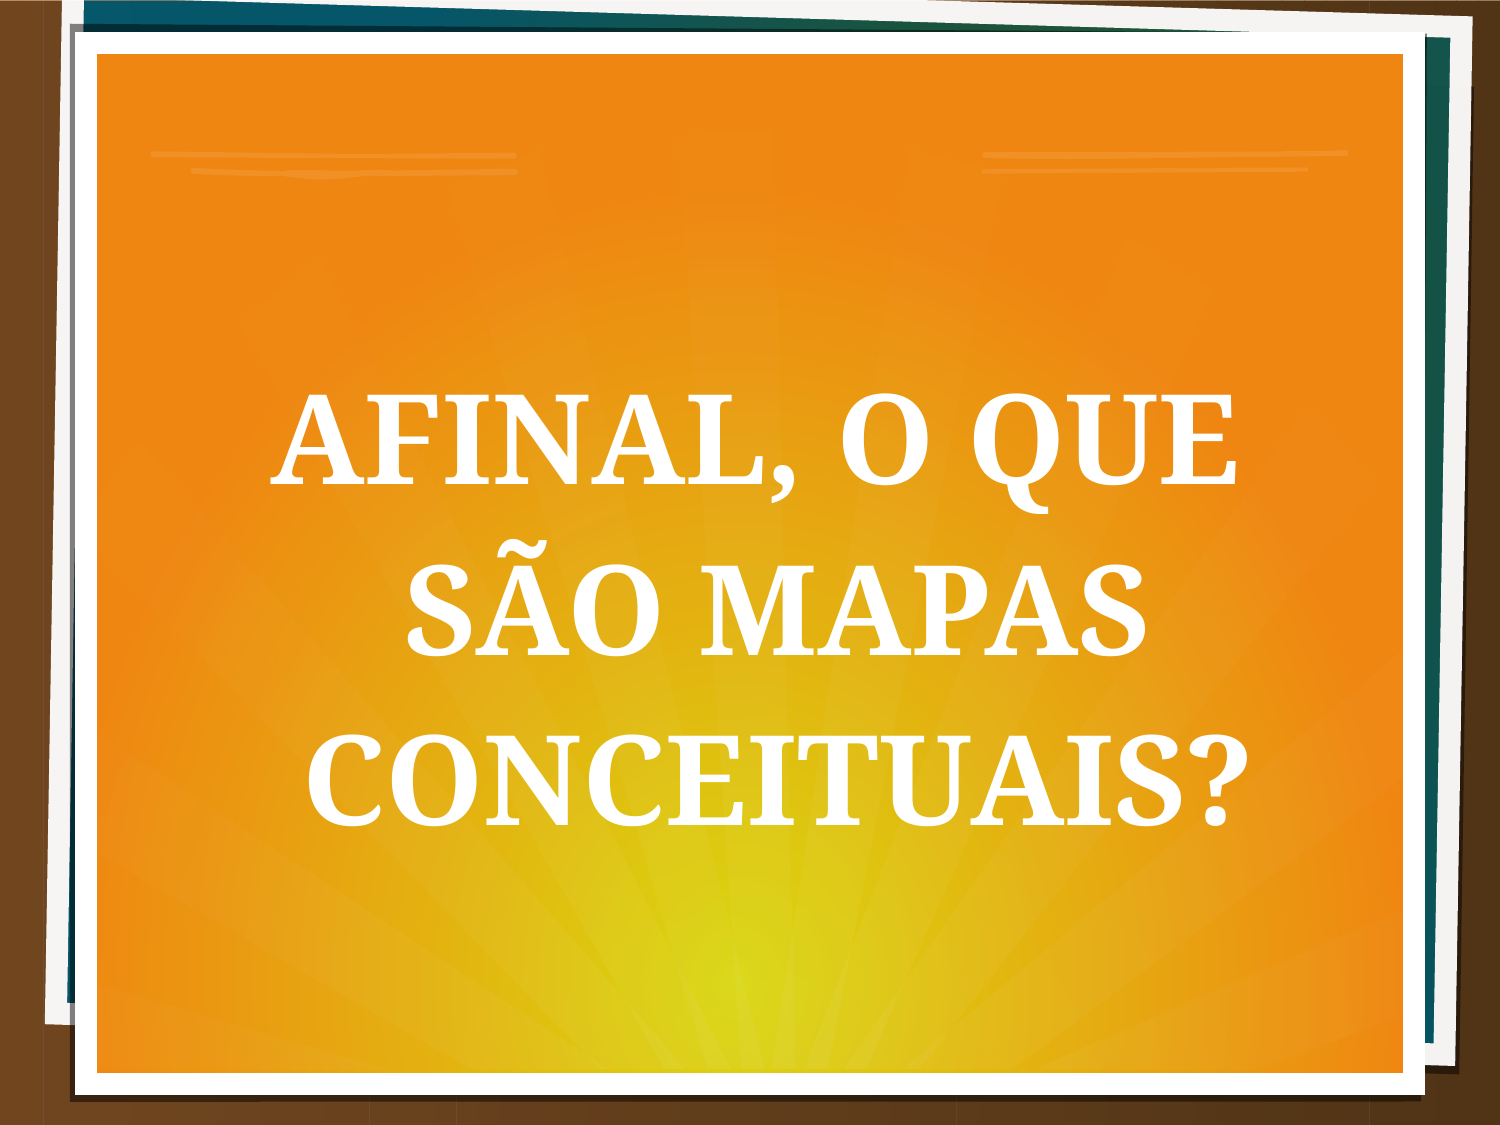

#
AFINAL, O QUE SÃO MAPAS CONCEITUAIS?